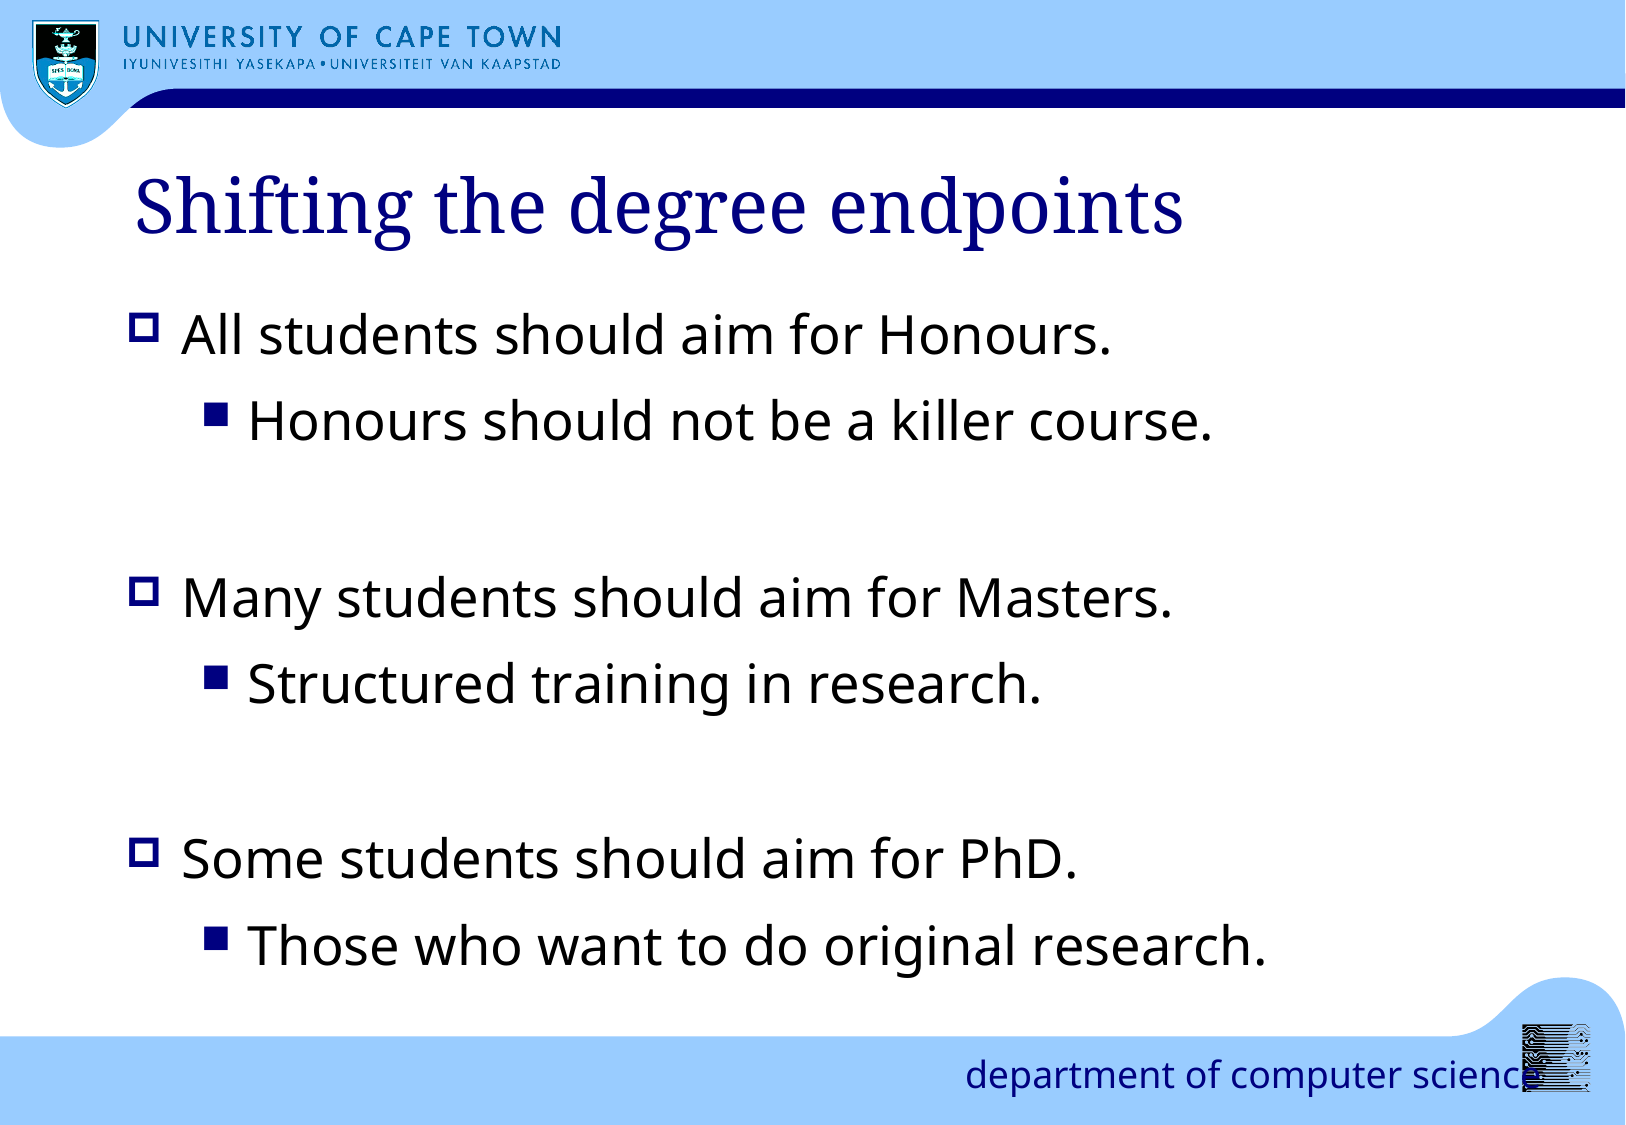

# Shifting the degree endpoints
All students should aim for Honours.
Honours should not be a killer course.
Many students should aim for Masters.
Structured training in research.
Some students should aim for PhD.
Those who want to do original research.